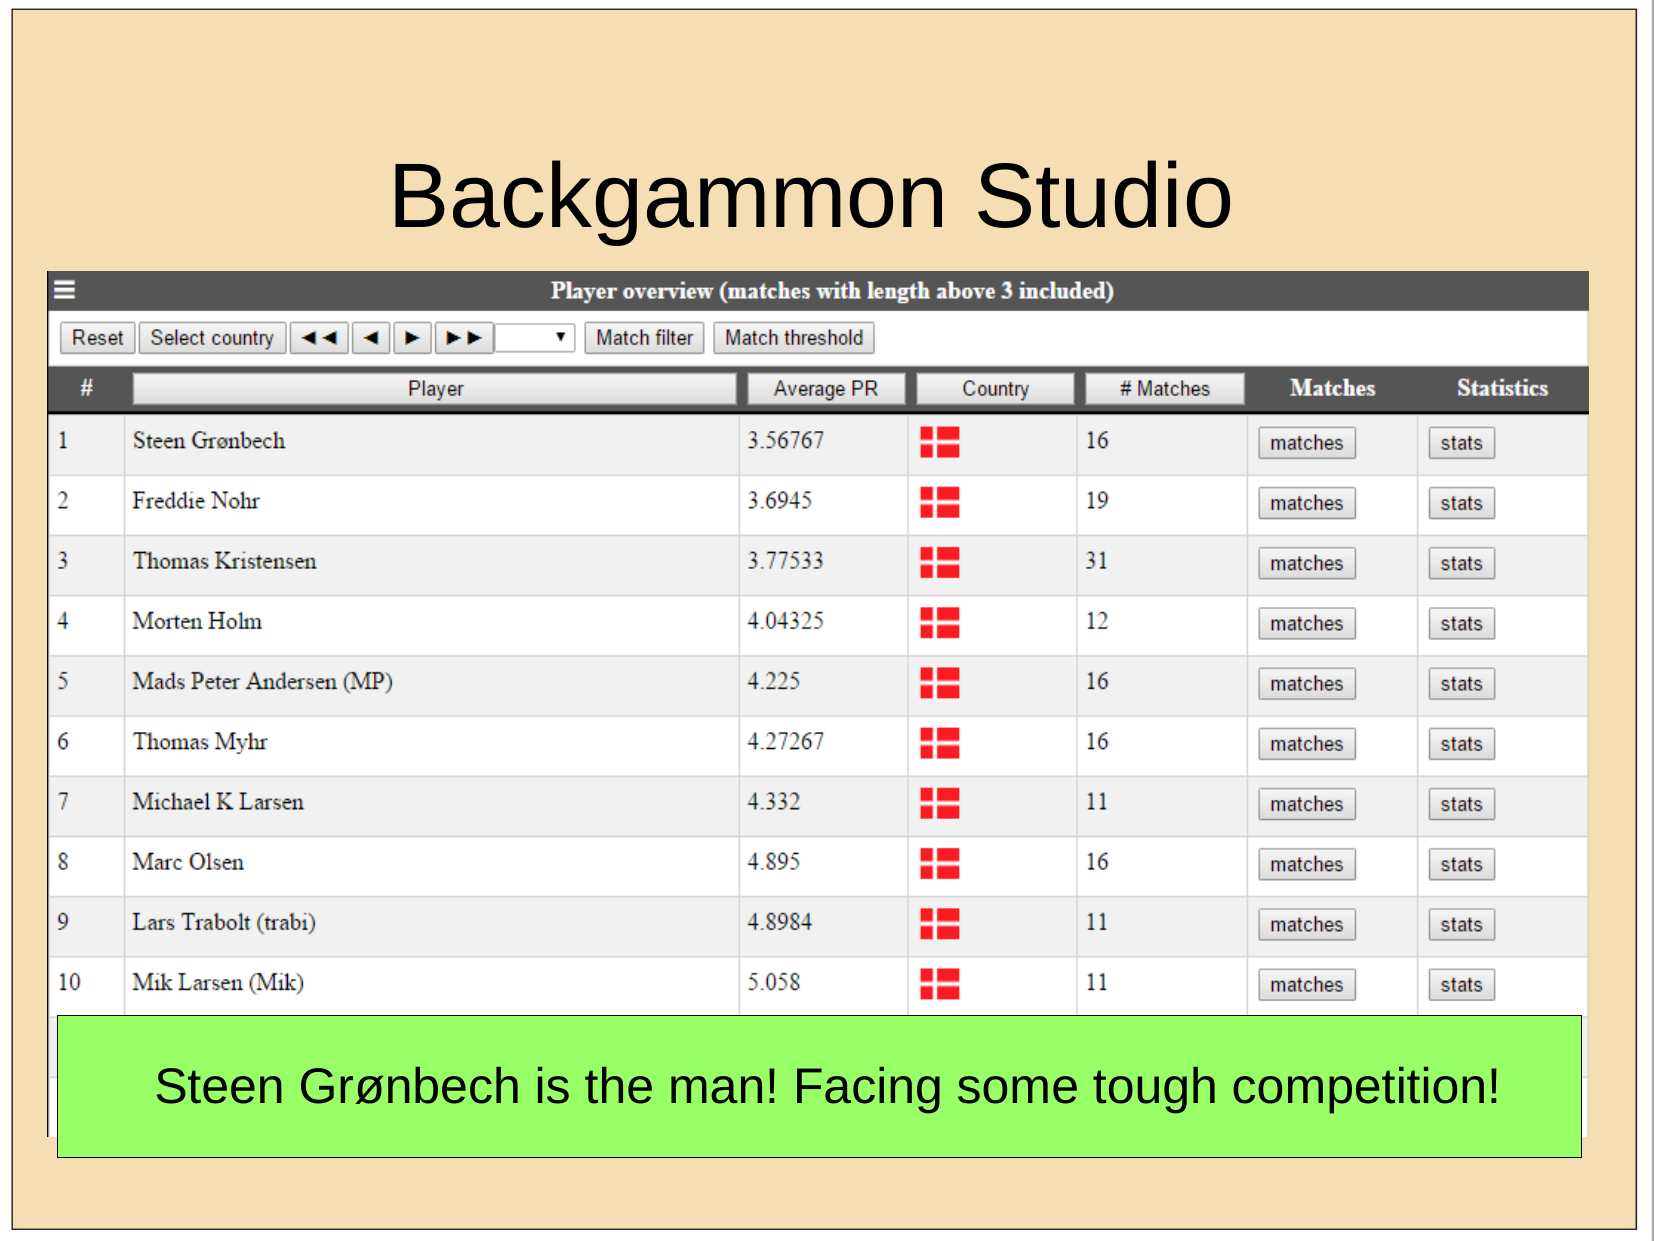

# Backgammon Studio
Steen Grønbech is the man! Facing some tough competition!